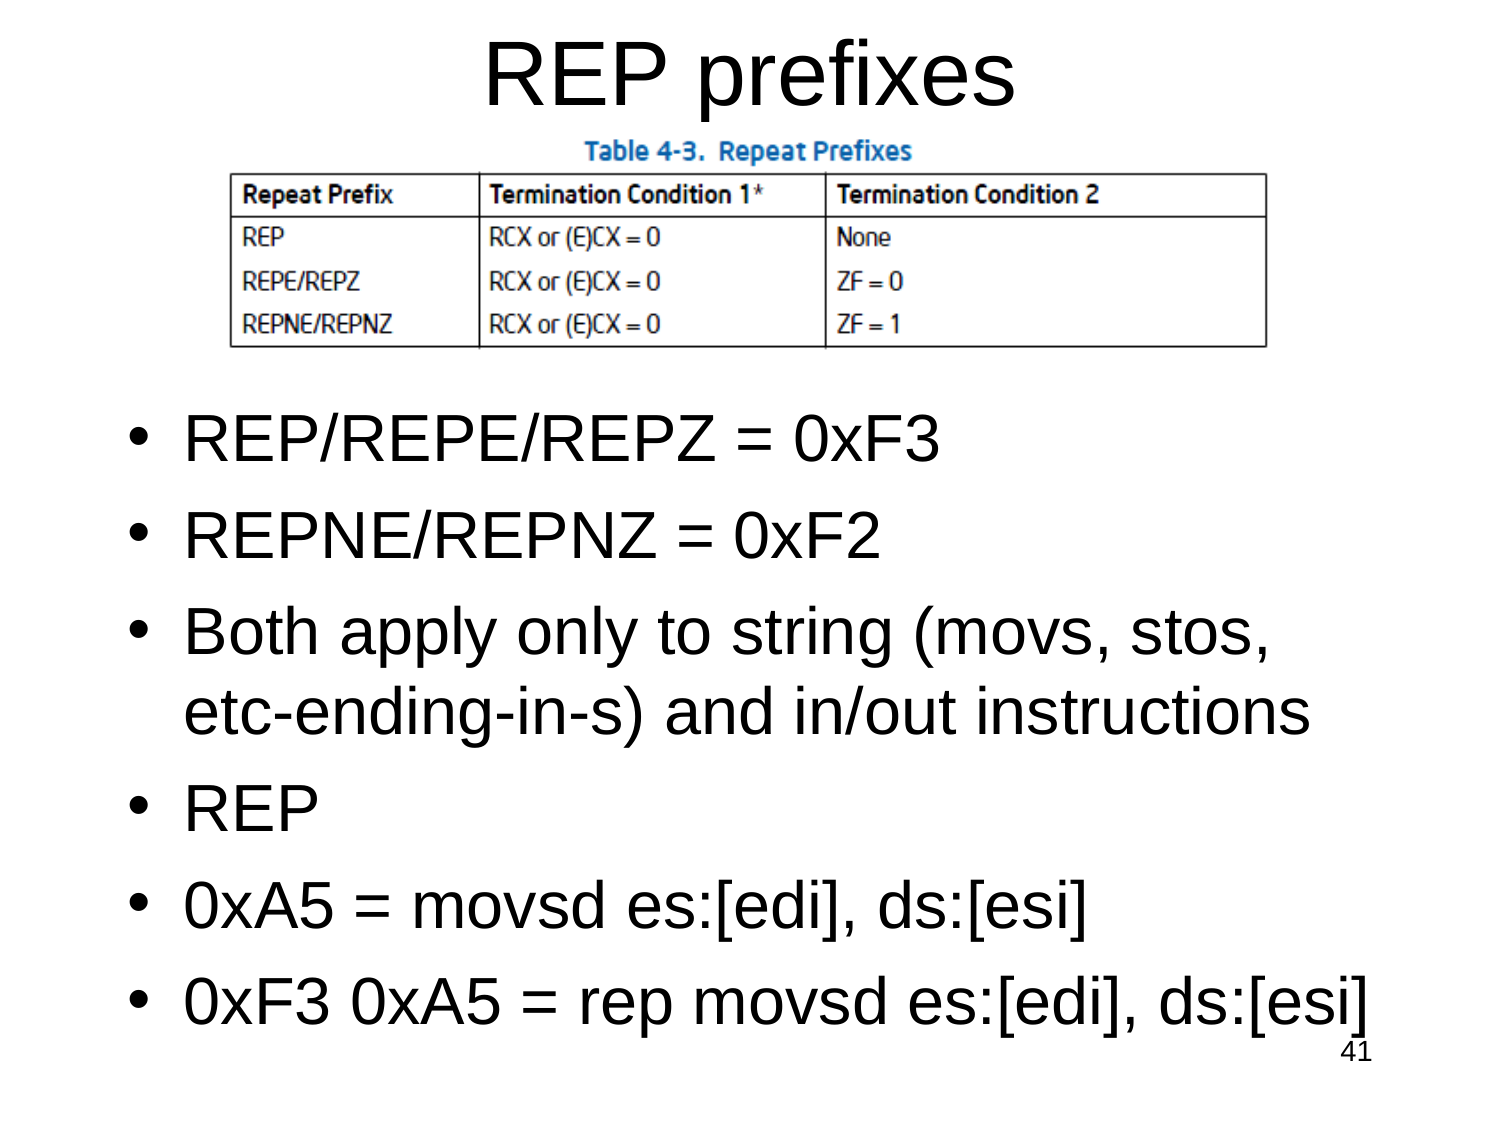

# REP prefixes
REP/REPE/REPZ = 0xF3
REPNE/REPNZ = 0xF2
Both apply only to string (movs, stos, etc-ending-in-s) and in/out instructions
REP
0xA5 = movsd es:[edi], ds:[esi]
0xF3 0xA5 = rep movsd es:[edi], ds:[esi]